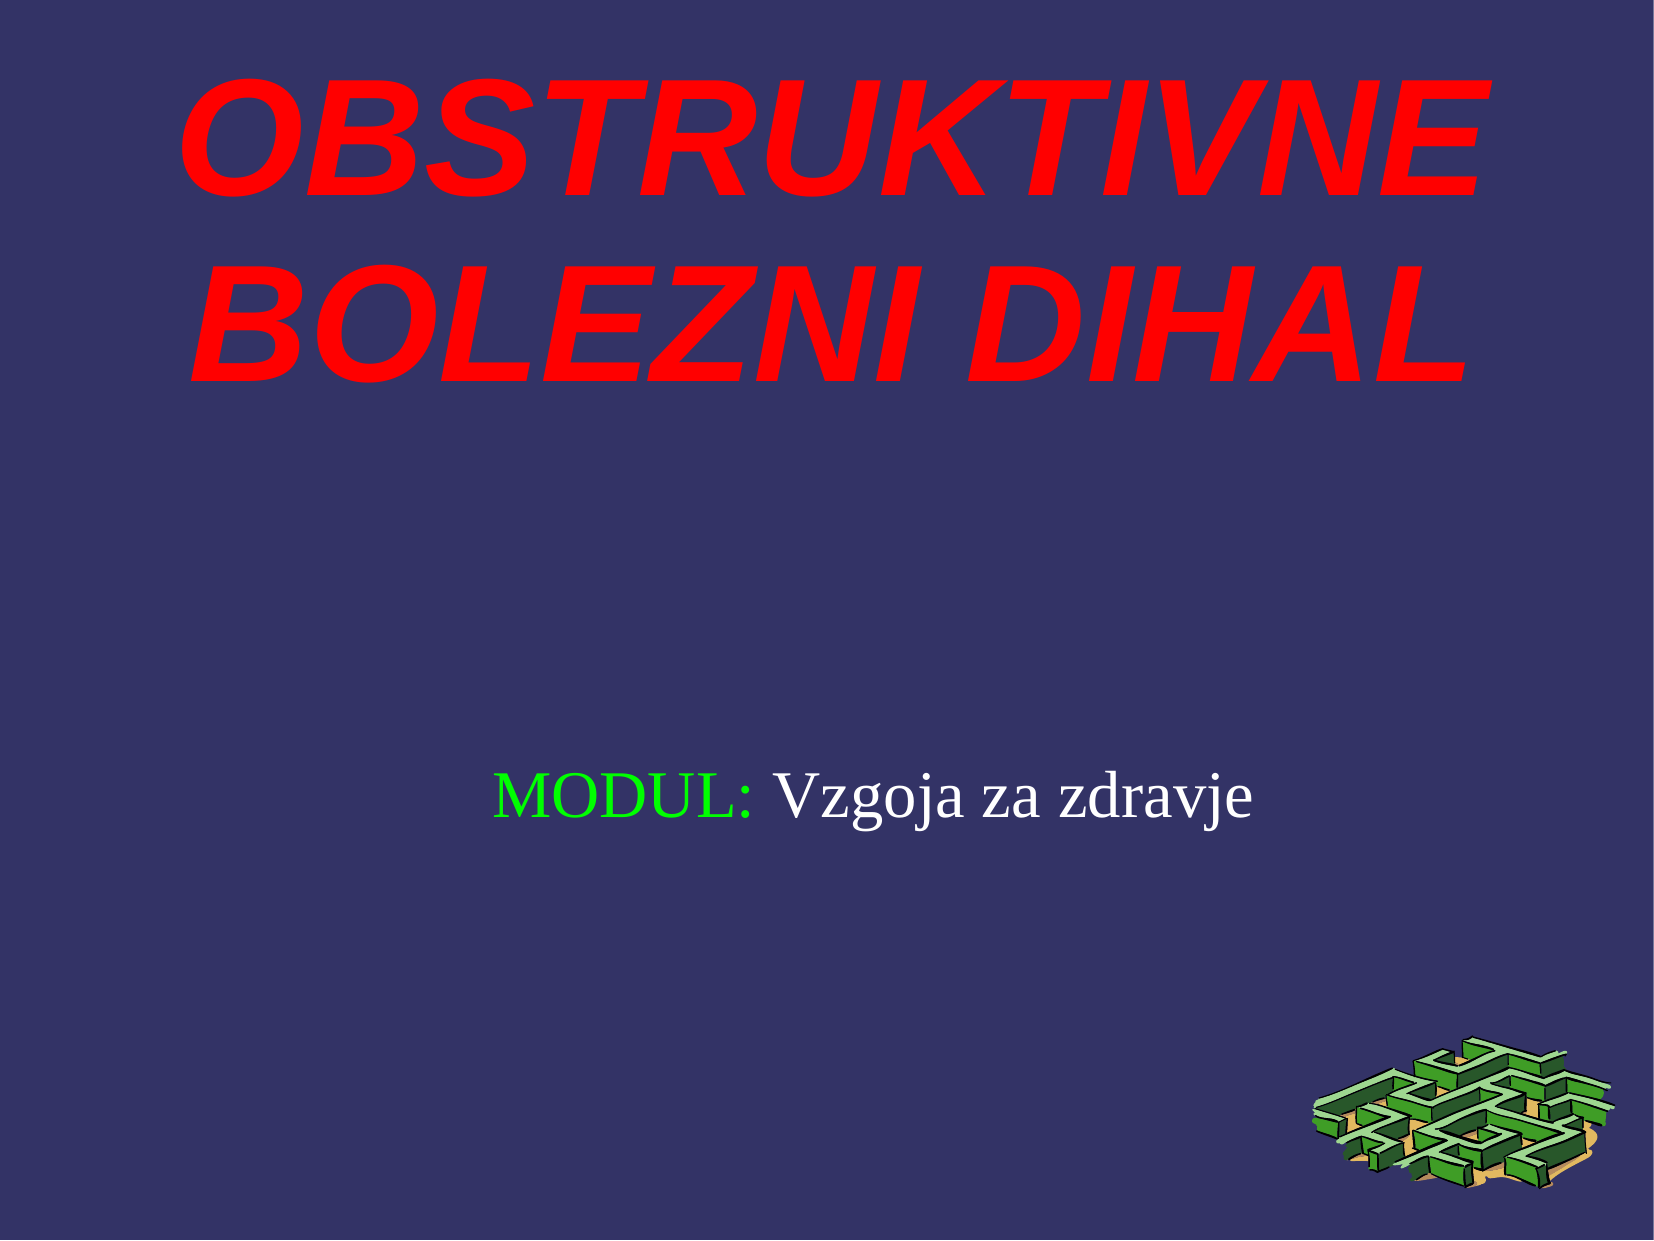

# OBSTRUKTIVNE BOLEZNI DIHAL
MODUL: Vzgoja za zdravje